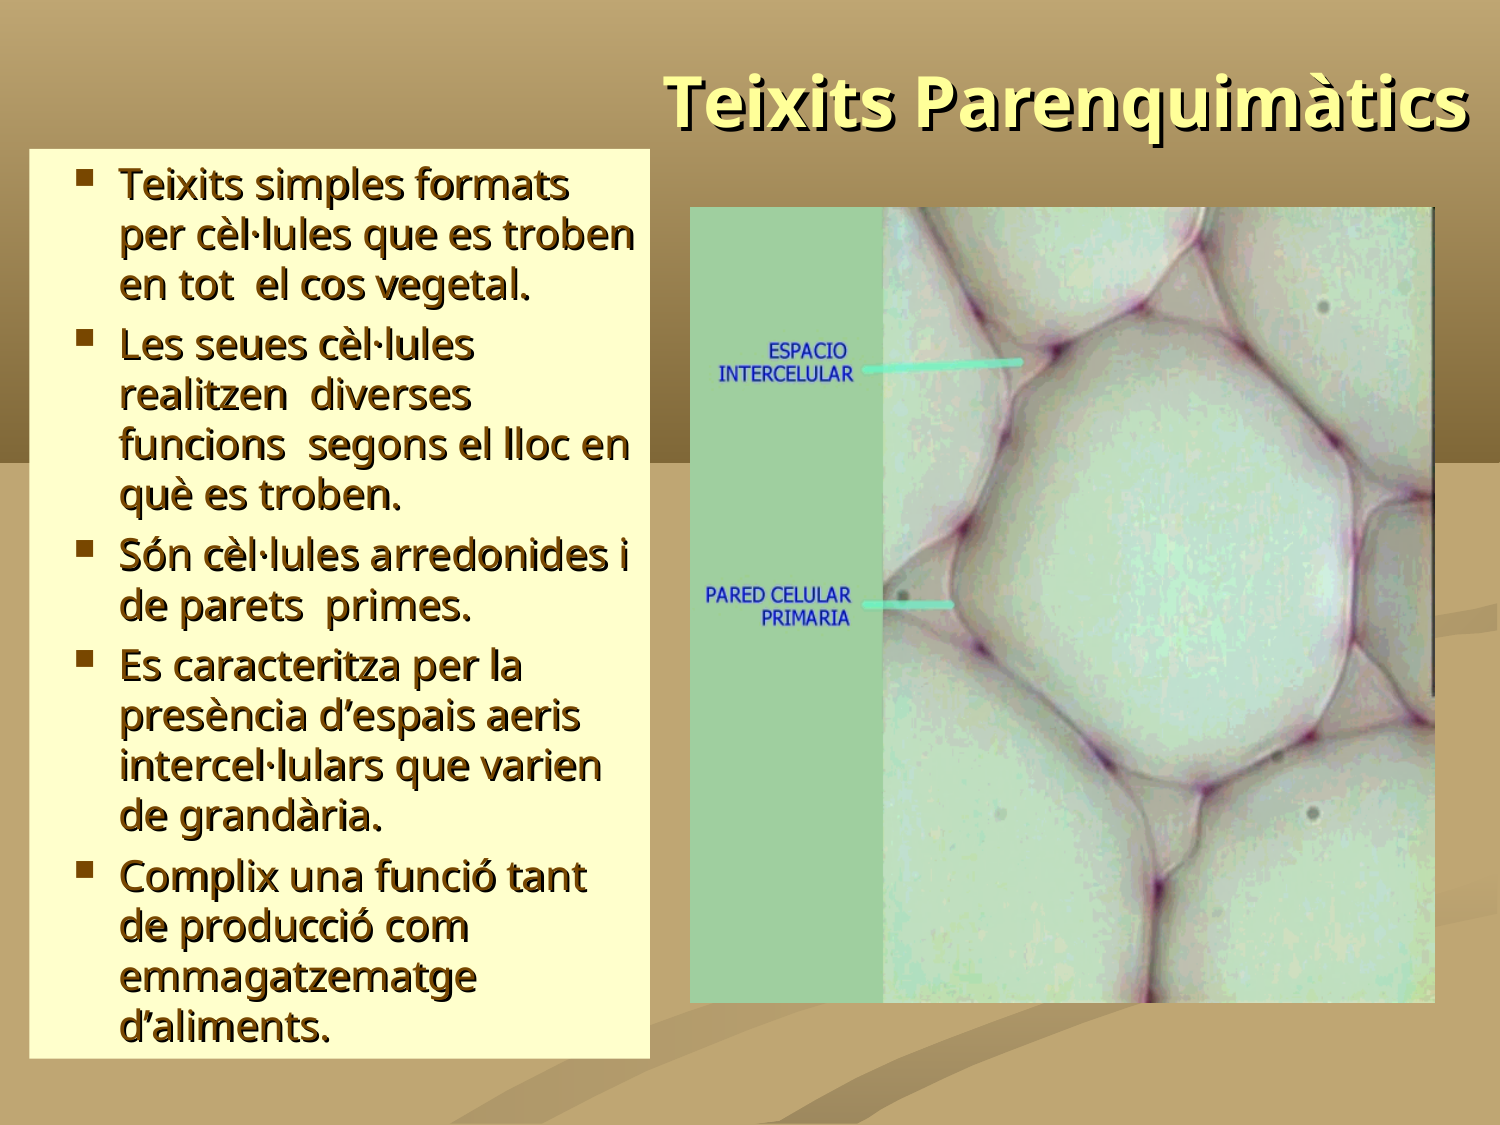

# Teixits Parenquimàtics
Teixits simples formats per cèl·lules que es troben en tot el cos vegetal.
Les seues cèl·lules realitzen diverses funcions segons el lloc en què es troben.
Són cèl·lules arredonides i de parets primes.
Es caracteritza per la presència d’espais aeris intercel·lulars que varien de grandària.
Complix una funció tant de producció com emmagatzematge d’aliments.